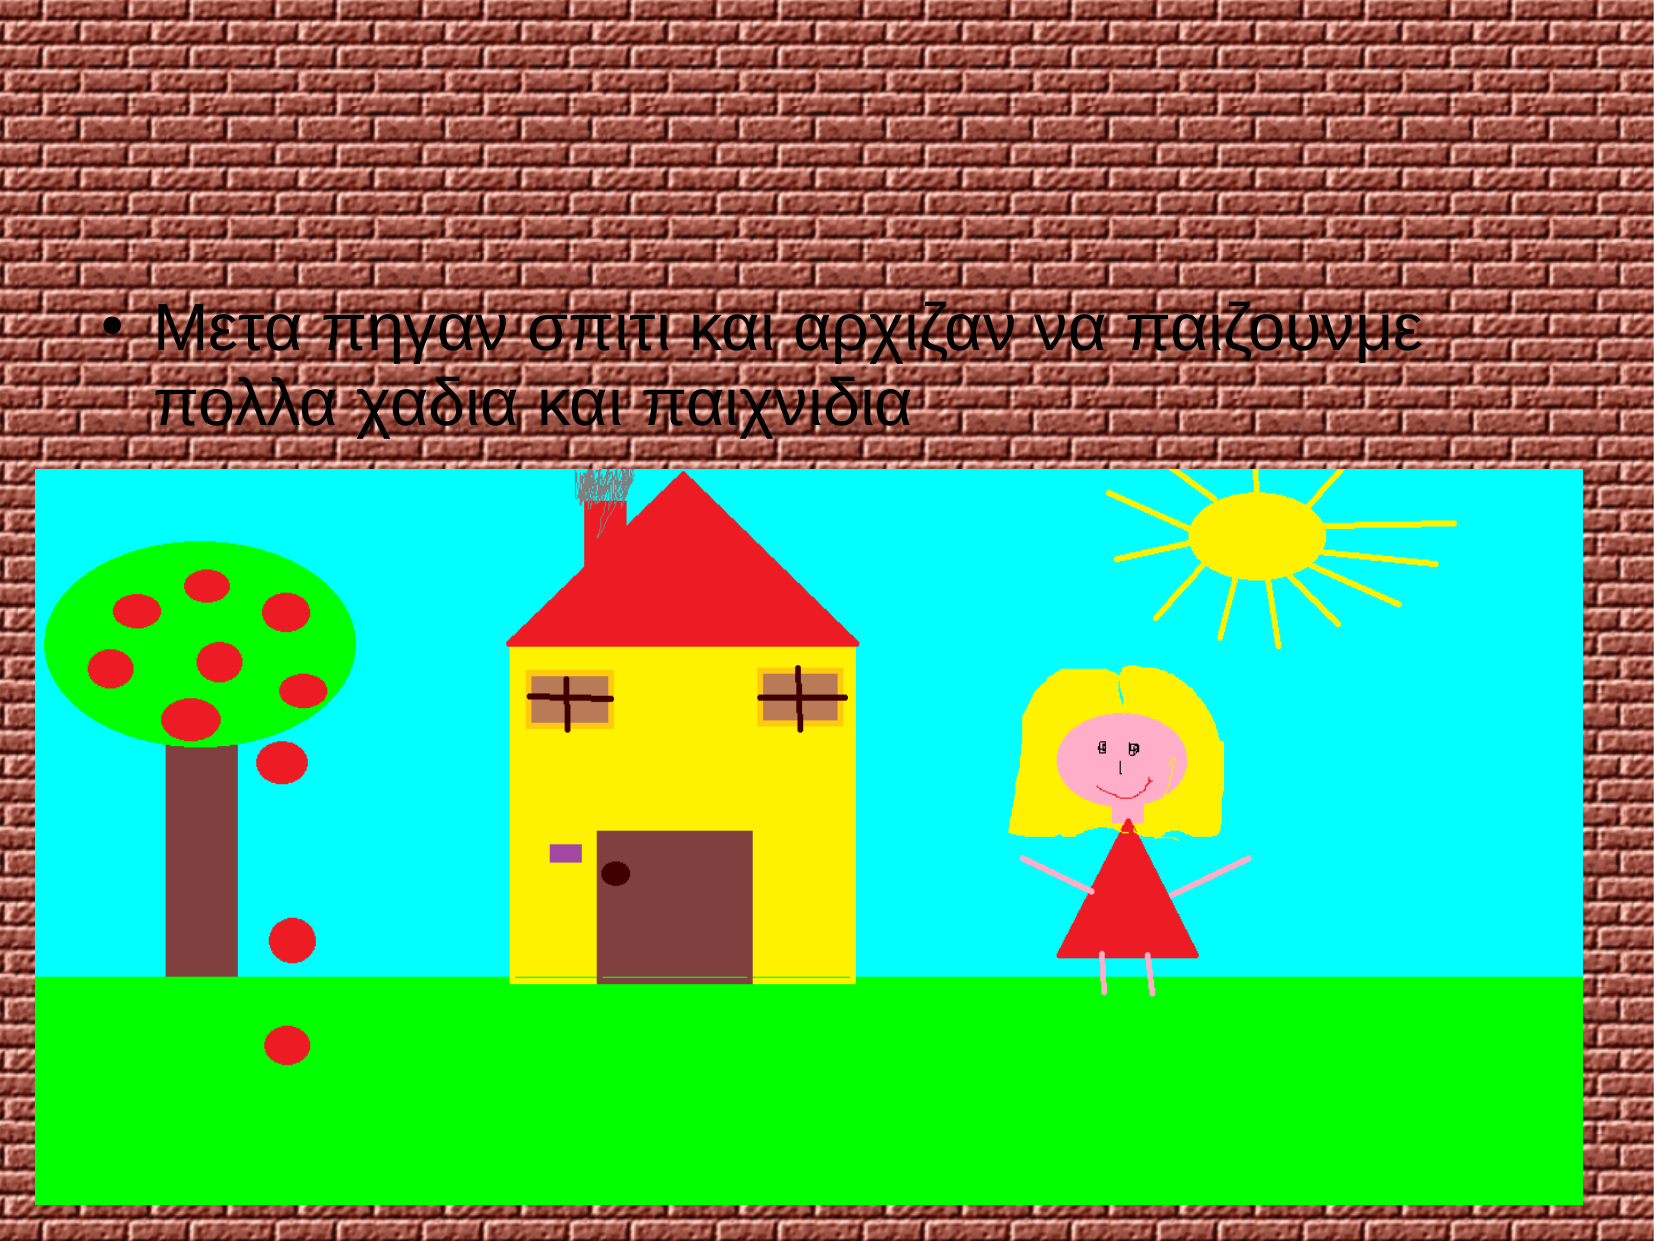

#
Μετα πηγαν σπιτι και αρχιζαν να παιζουνμε πολλα χαδια και παιχνιδια